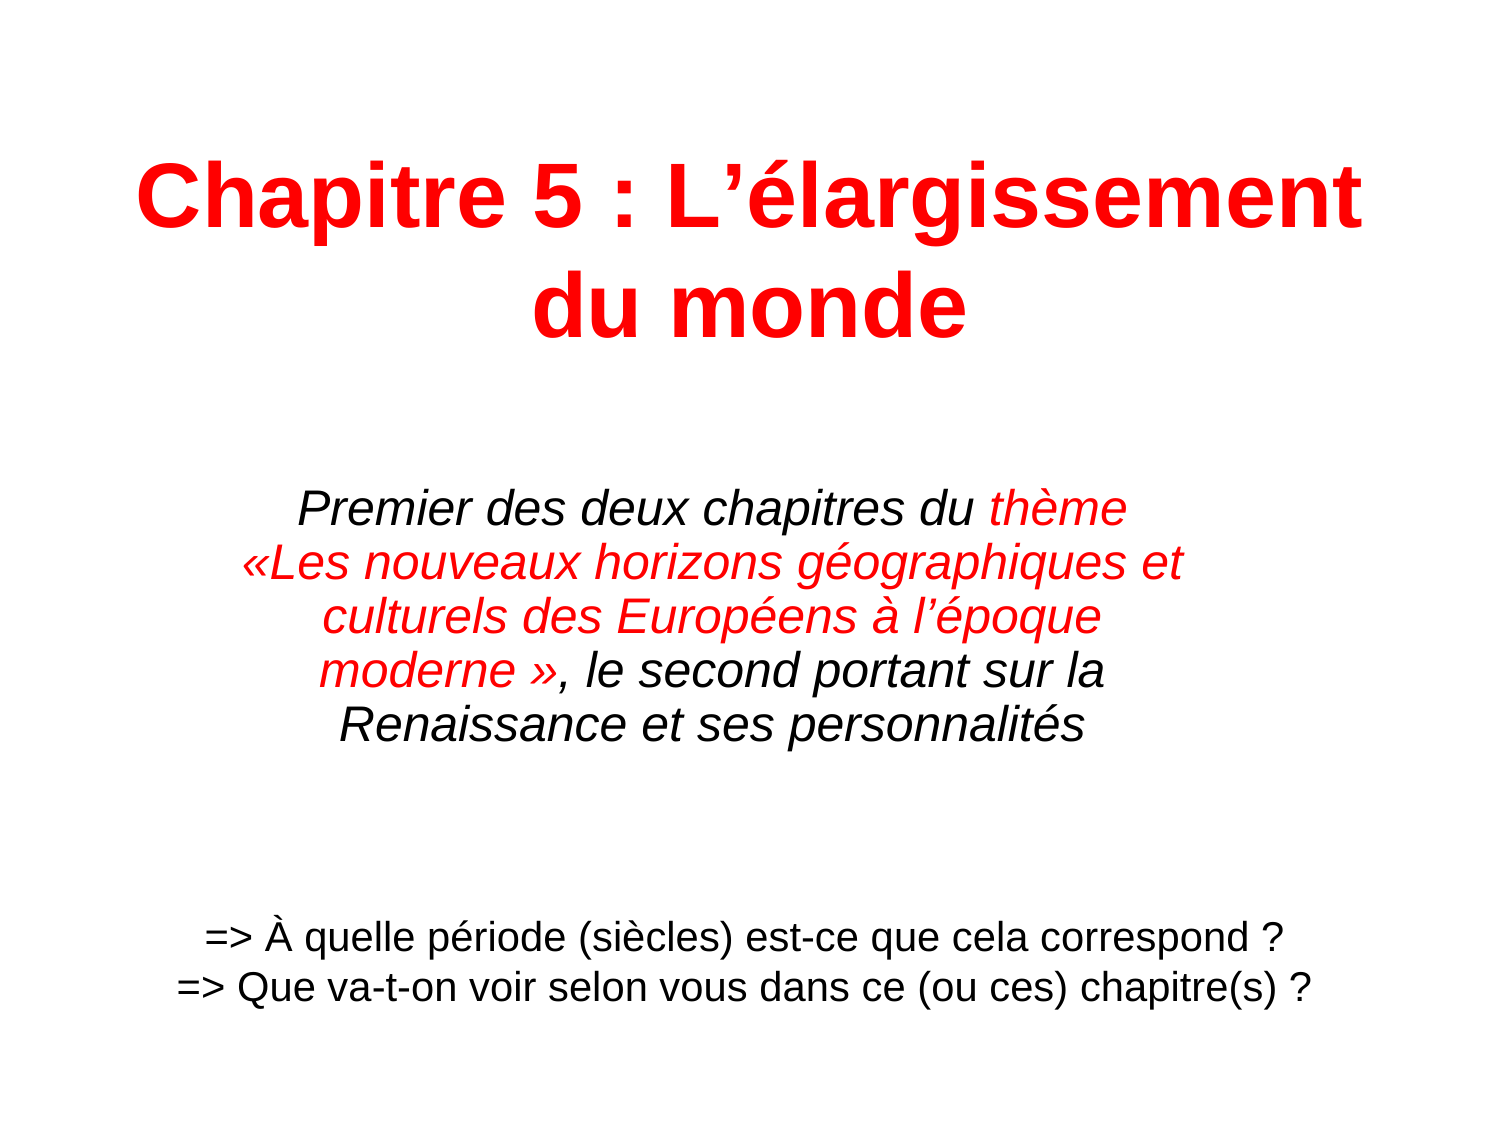

# Chapitre 5 : L’élargissement du monde
Premier des deux chapitres du thème «Les nouveaux horizons géographiques et culturels des Européens à l’époque moderne », le second portant sur la Renaissance et ses personnalités
=> À quelle période (siècles) est-ce que cela correspond ?
=> Que va-t-on voir selon vous dans ce (ou ces) chapitre(s) ?